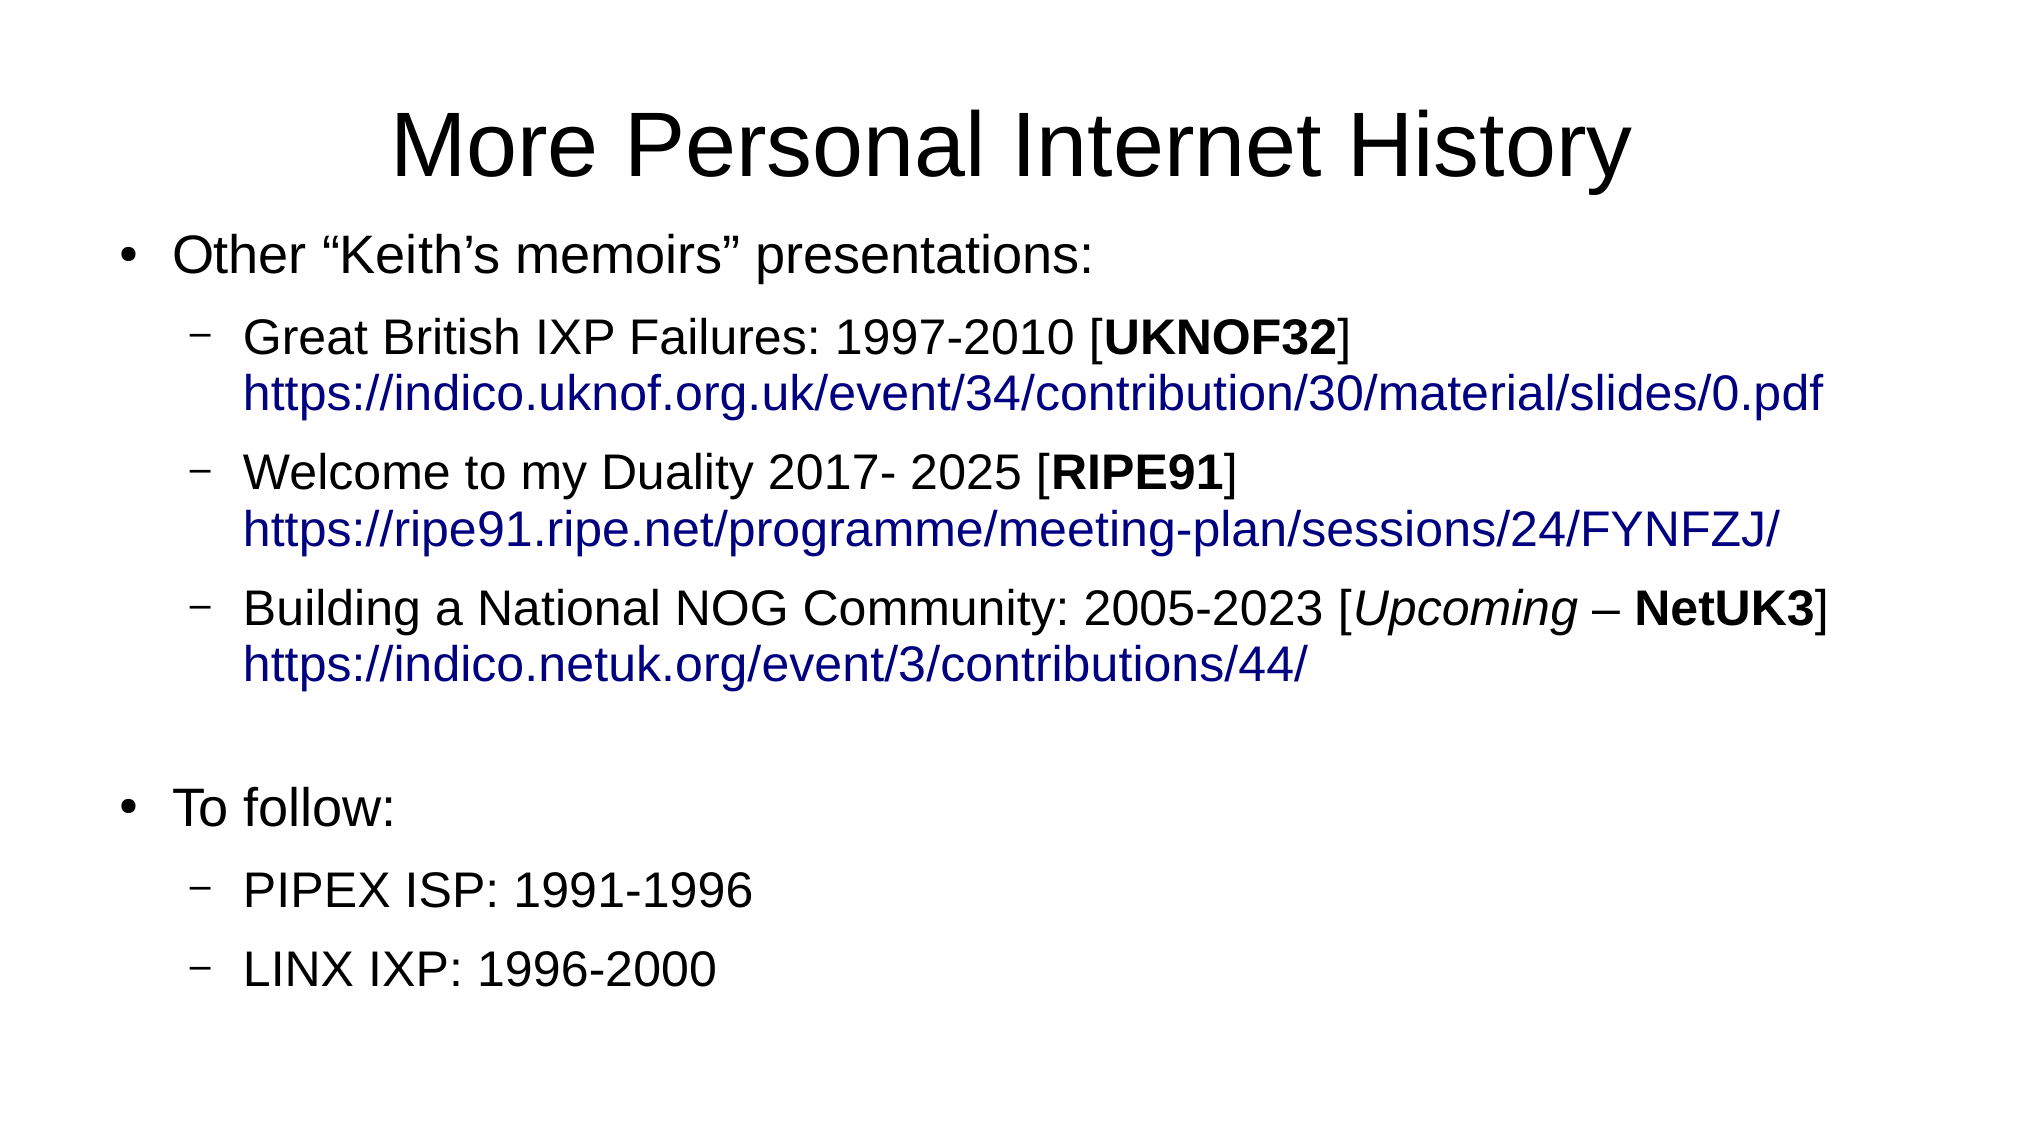

# More Personal Internet History
Other “Keith’s memoirs” presentations:
Great British IXP Failures: 1997-2010 [UKNOF32]
https://indico.uknof.org.uk/event/34/contribution/30/material/slides/0.pdf
Welcome to my Duality 2017- 2025 [RIPE91]
https://ripe91.ripe.net/programme/meeting-plan/sessions/24/FYNFZJ/
Building a National NOG Community: 2005-2023 [Upcoming – NetUK3]
https://indico.netuk.org/event/3/contributions/44/
To follow:
PIPEX ISP: 1991-1996
LINX IXP: 1996-2000